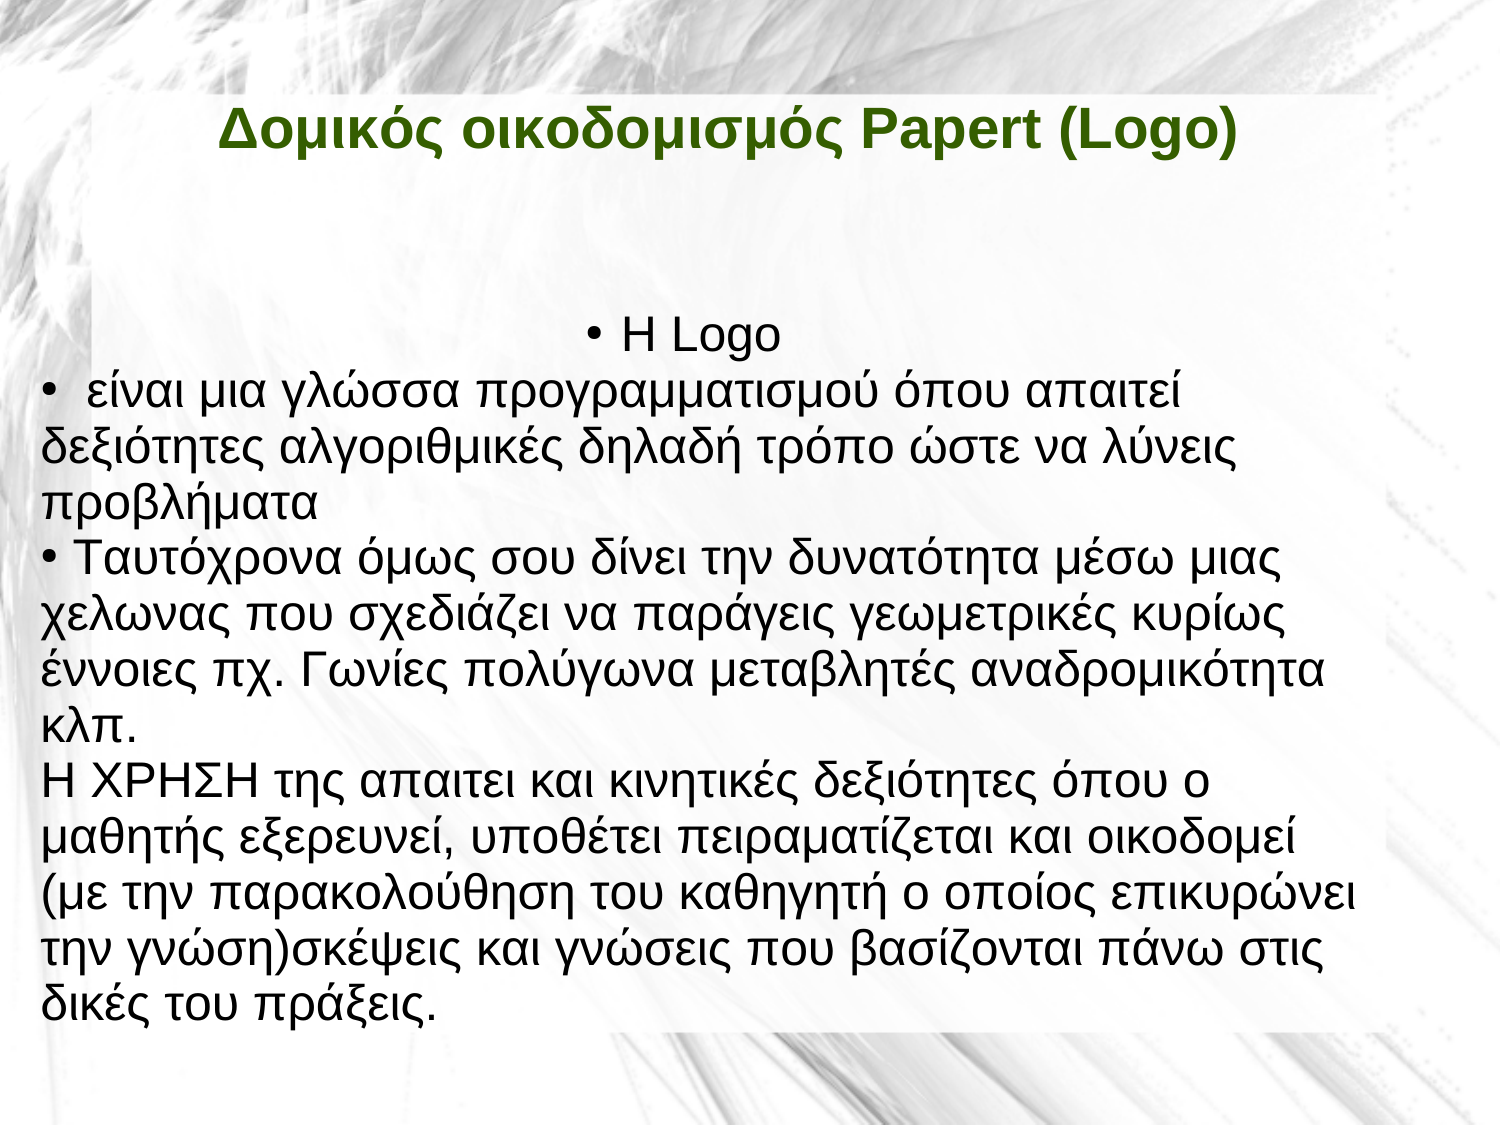

# Δομικός οικοδομισμός Papert (Logo)
Η Logo
 είναι μια γλώσσα προγραμματισμού όπου απαιτεί δεξιότητες αλγοριθμικές δηλαδή τρόπο ώστε να λύνεις προβλήματα
 Ταυτόχρονα όμως σου δίνει την δυνατότητα μέσω μιας χελωνας που σχεδιάζει να παράγεις γεωμετρικές κυρίως έννοιες πχ. Γωνίες πολύγωνα μεταβλητές αναδρομικότητα κλπ.
Η ΧΡΗΣΗ της απαιτει και κινητικές δεξιότητες όπου ο μαθητής εξερευνεί, υποθέτει πειραματίζεται και οικοδομεί (με την παρακολούθηση του καθηγητή ο οποίος επικυρώνει την γνώση)σκέψεις και γνώσεις που βασίζονται πάνω στις δικές του πράξεις.